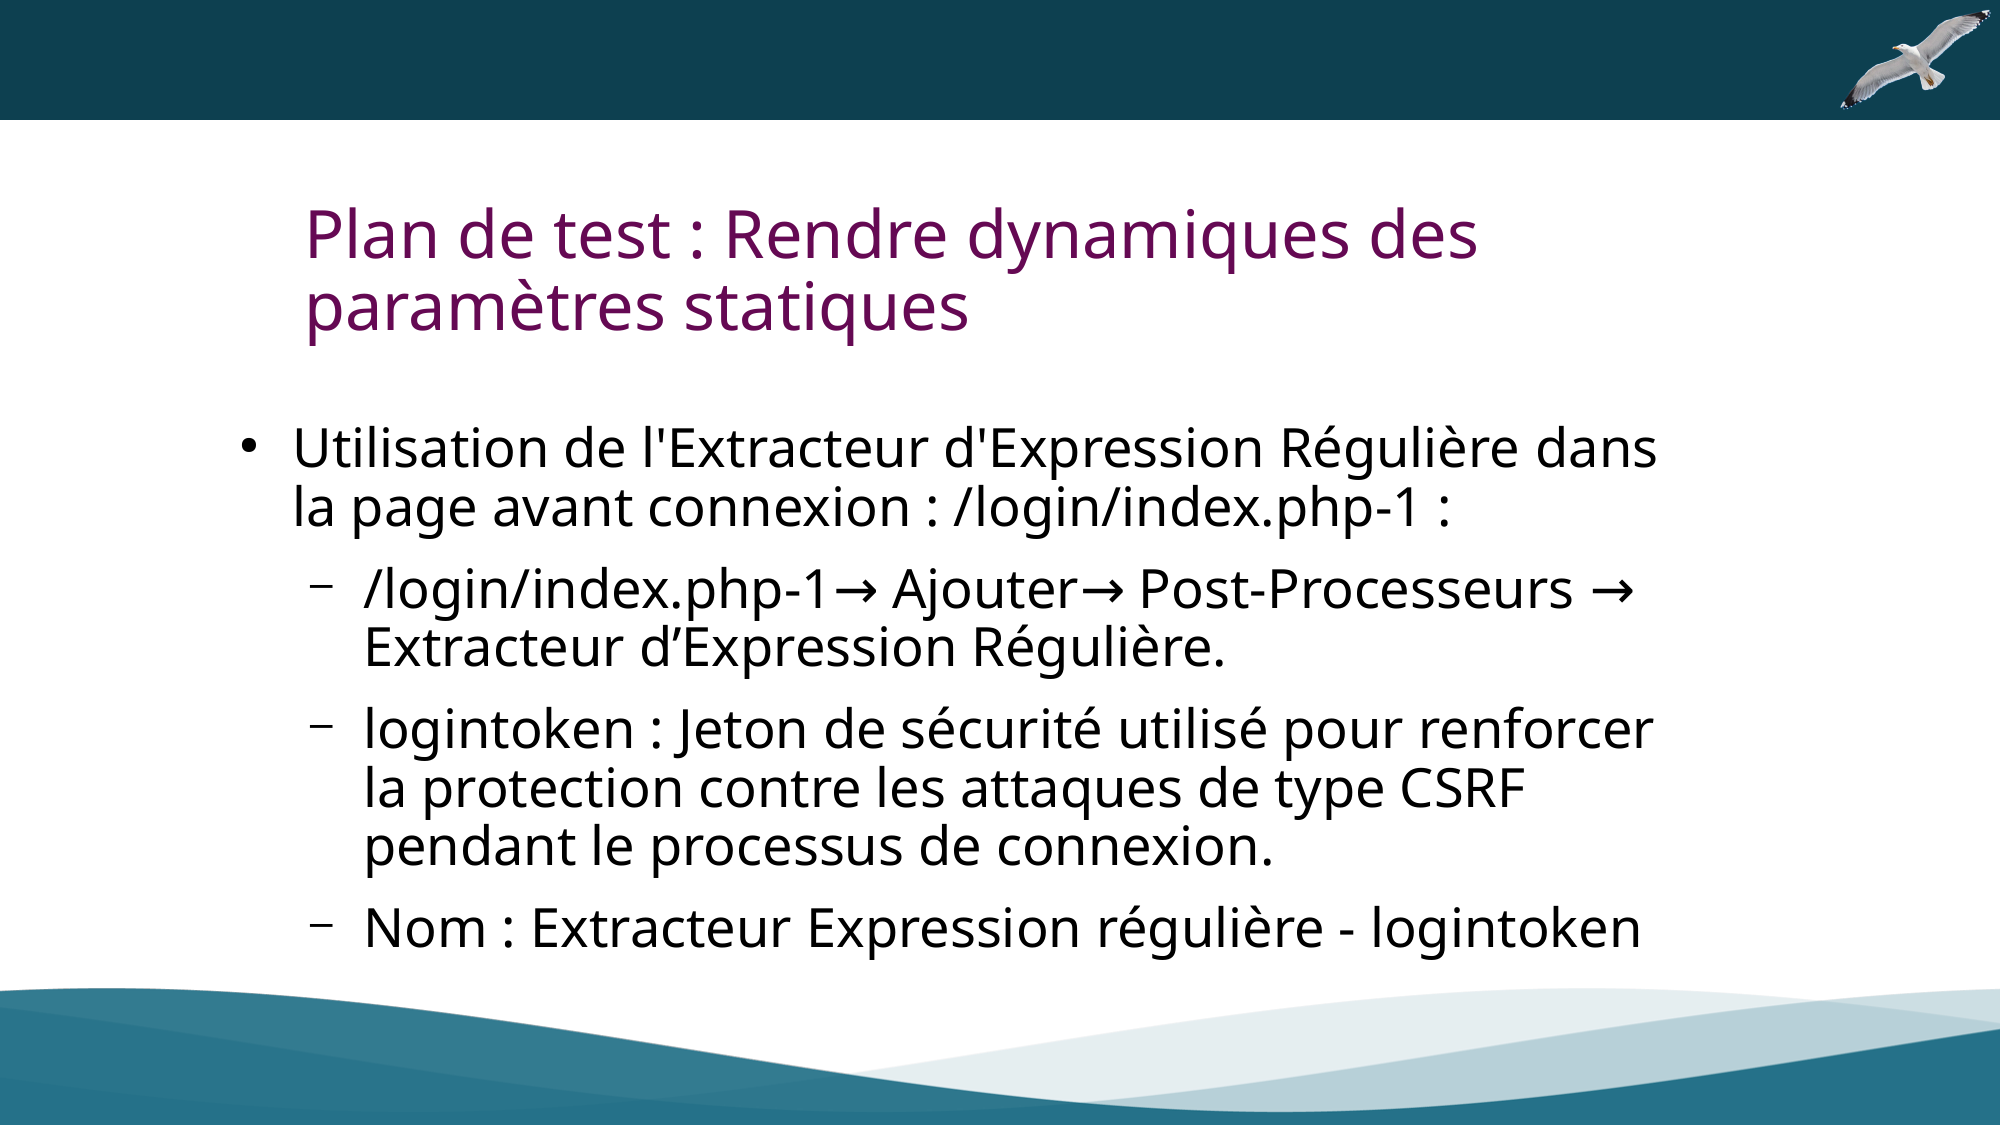

Plan de test : Rendre dynamiques des paramètres statiques
# Utilisation de l'Extracteur d'Expression Régulière dans la page avant connexion : /login/index.php-1 :
/login/index.php-1→ Ajouter→ Post-Processeurs → Extracteur d’Expression Régulière.
logintoken : Jeton de sécurité utilisé pour renforcer la protection contre les attaques de type CSRF pendant le processus de connexion.
Nom : Extracteur Expression régulière - logintoken